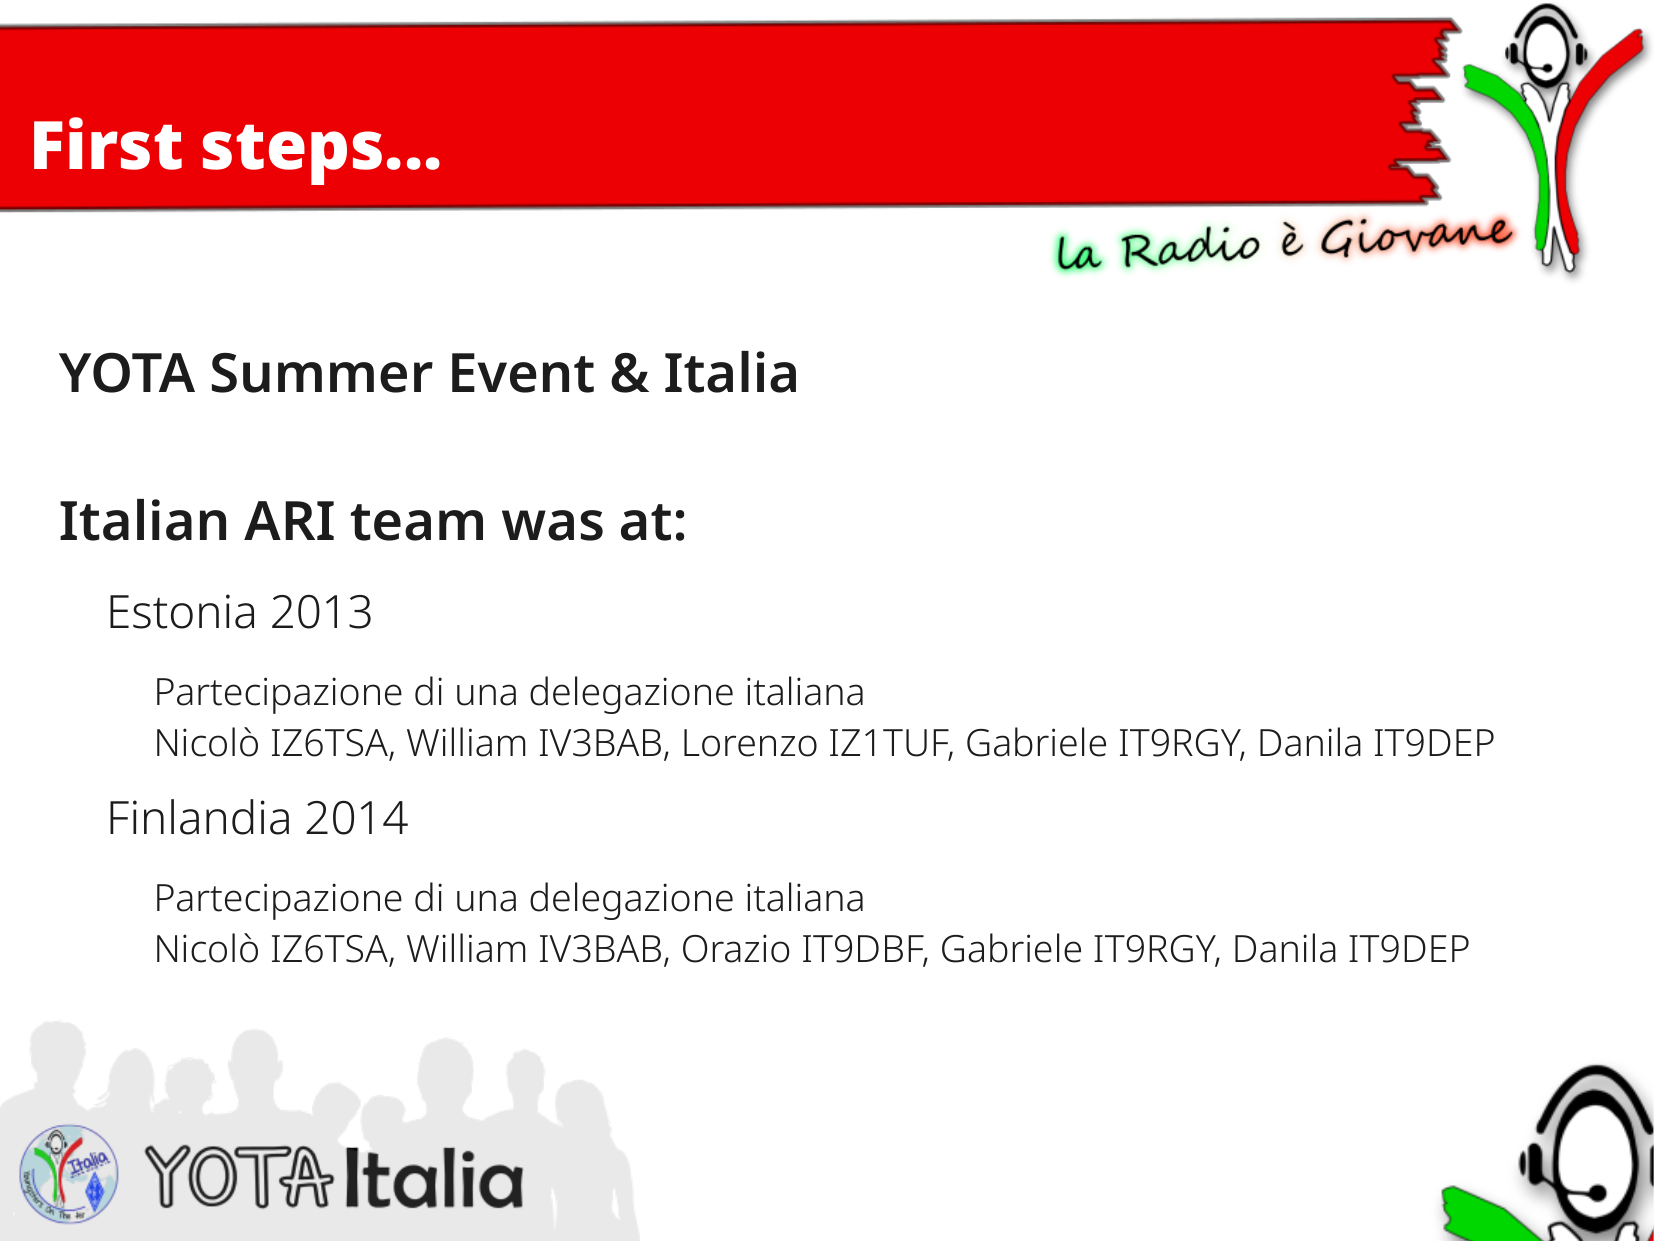

# First steps...
YOTA Summer Event & Italia
Italian ARI team was at:
Estonia 2013
Partecipazione di una delegazione italiana
Nicolò IZ6TSA, William IV3BAB, Lorenzo IZ1TUF, Gabriele IT9RGY, Danila IT9DEP
Finlandia 2014
Partecipazione di una delegazione italiana
Nicolò IZ6TSA, William IV3BAB, Orazio IT9DBF, Gabriele IT9RGY, Danila IT9DEP